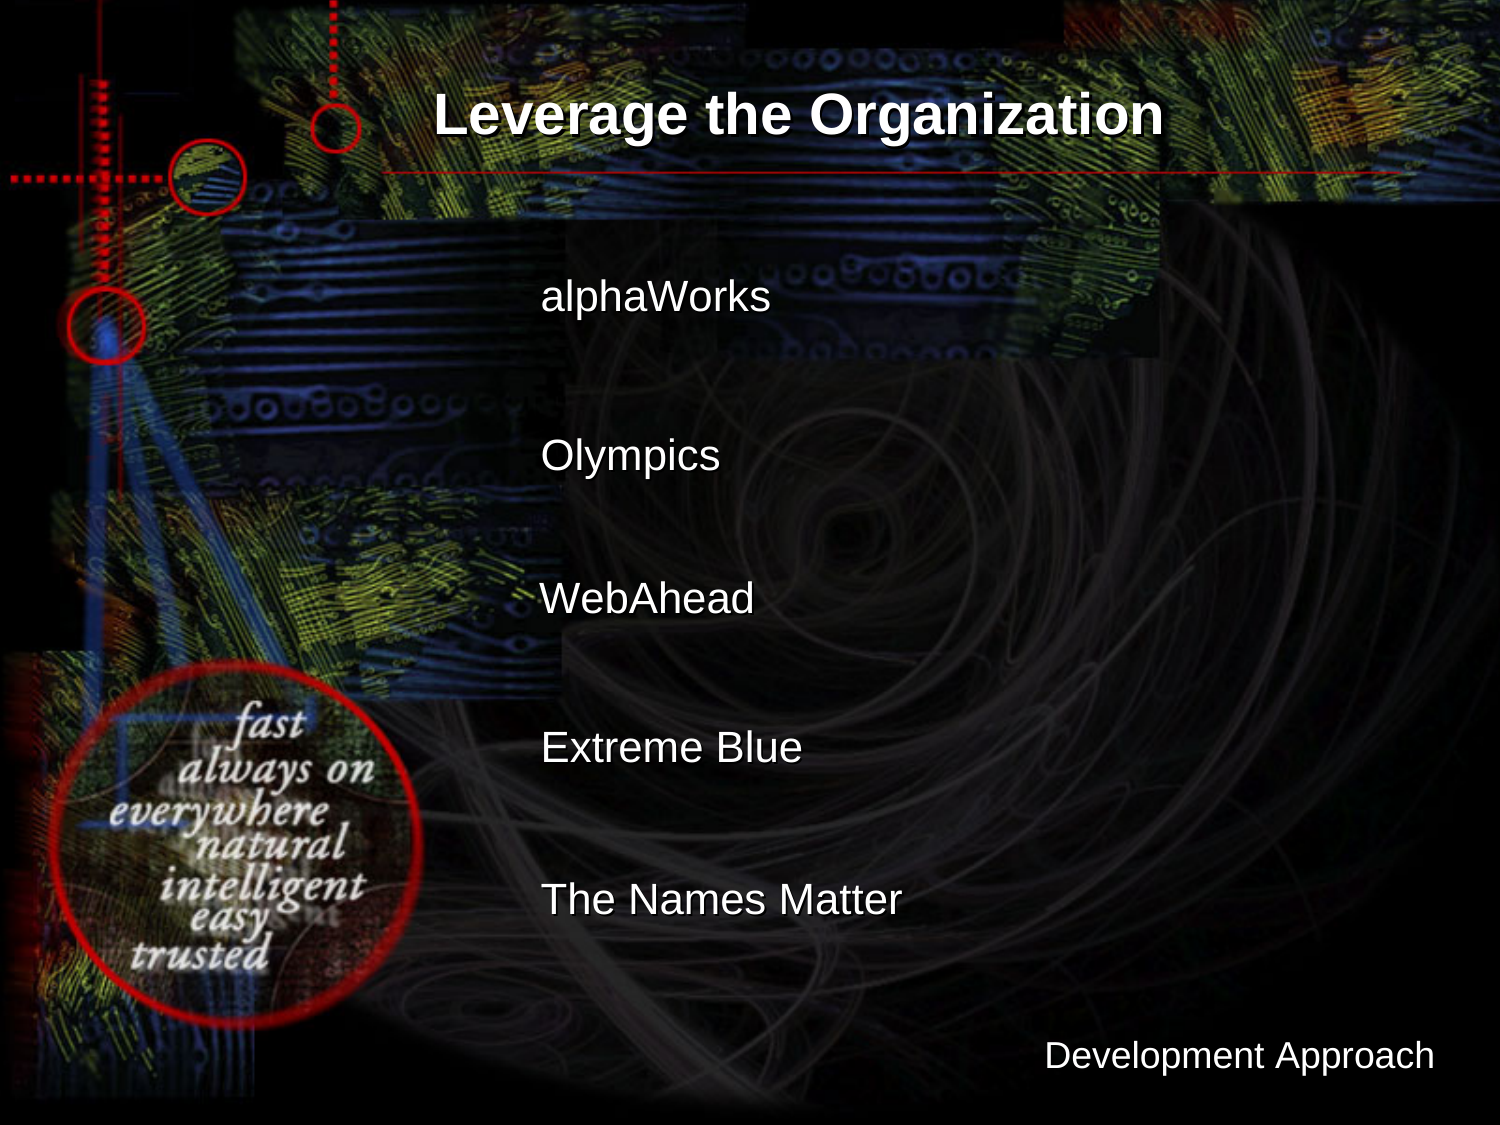

# Leverage the Organization
alphaWorks
Olympics
WebAhead
Extreme Blue
The Names Matter
Development Approach